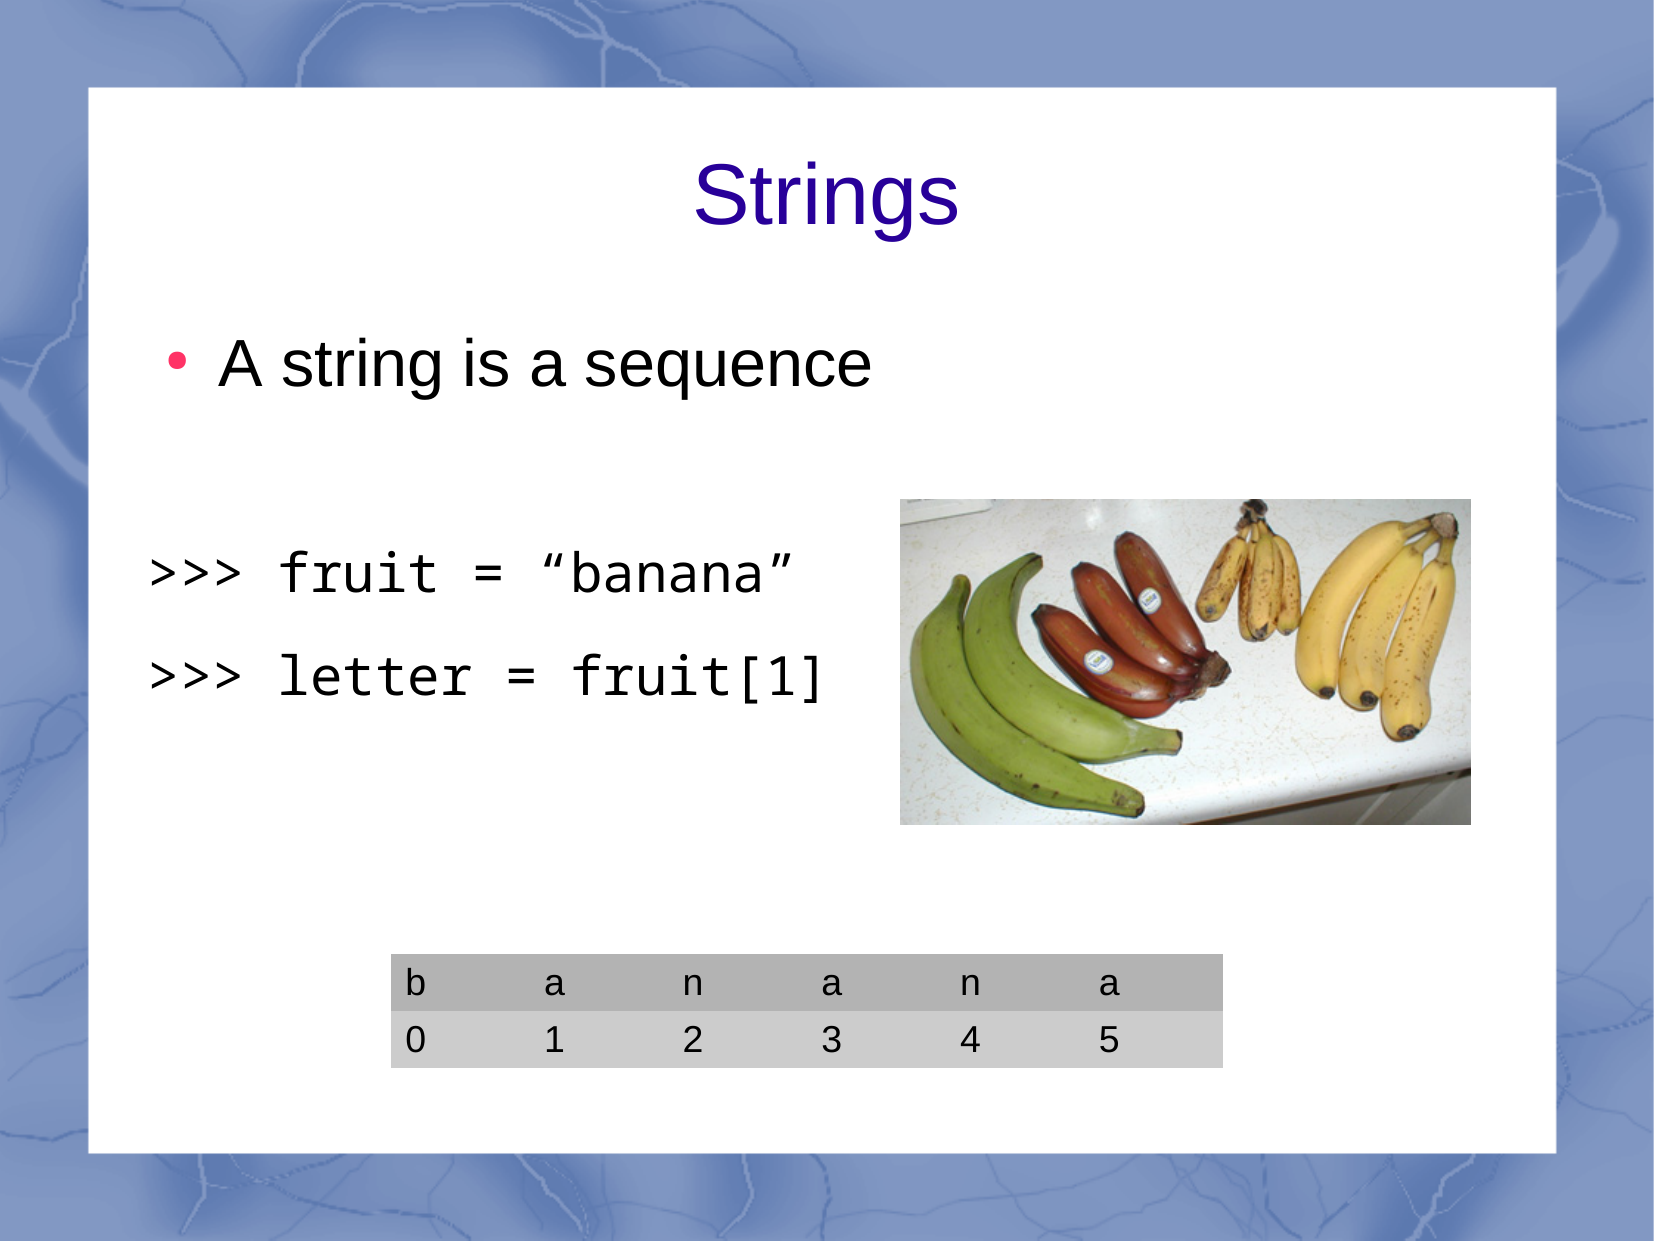

# Strings
A string is a sequence
>>> fruit = “banana”
>>> letter = fruit[1]
| b | a | n | a | n | a |
| --- | --- | --- | --- | --- | --- |
| 0 | 1 | 2 | 3 | 4 | 5 |